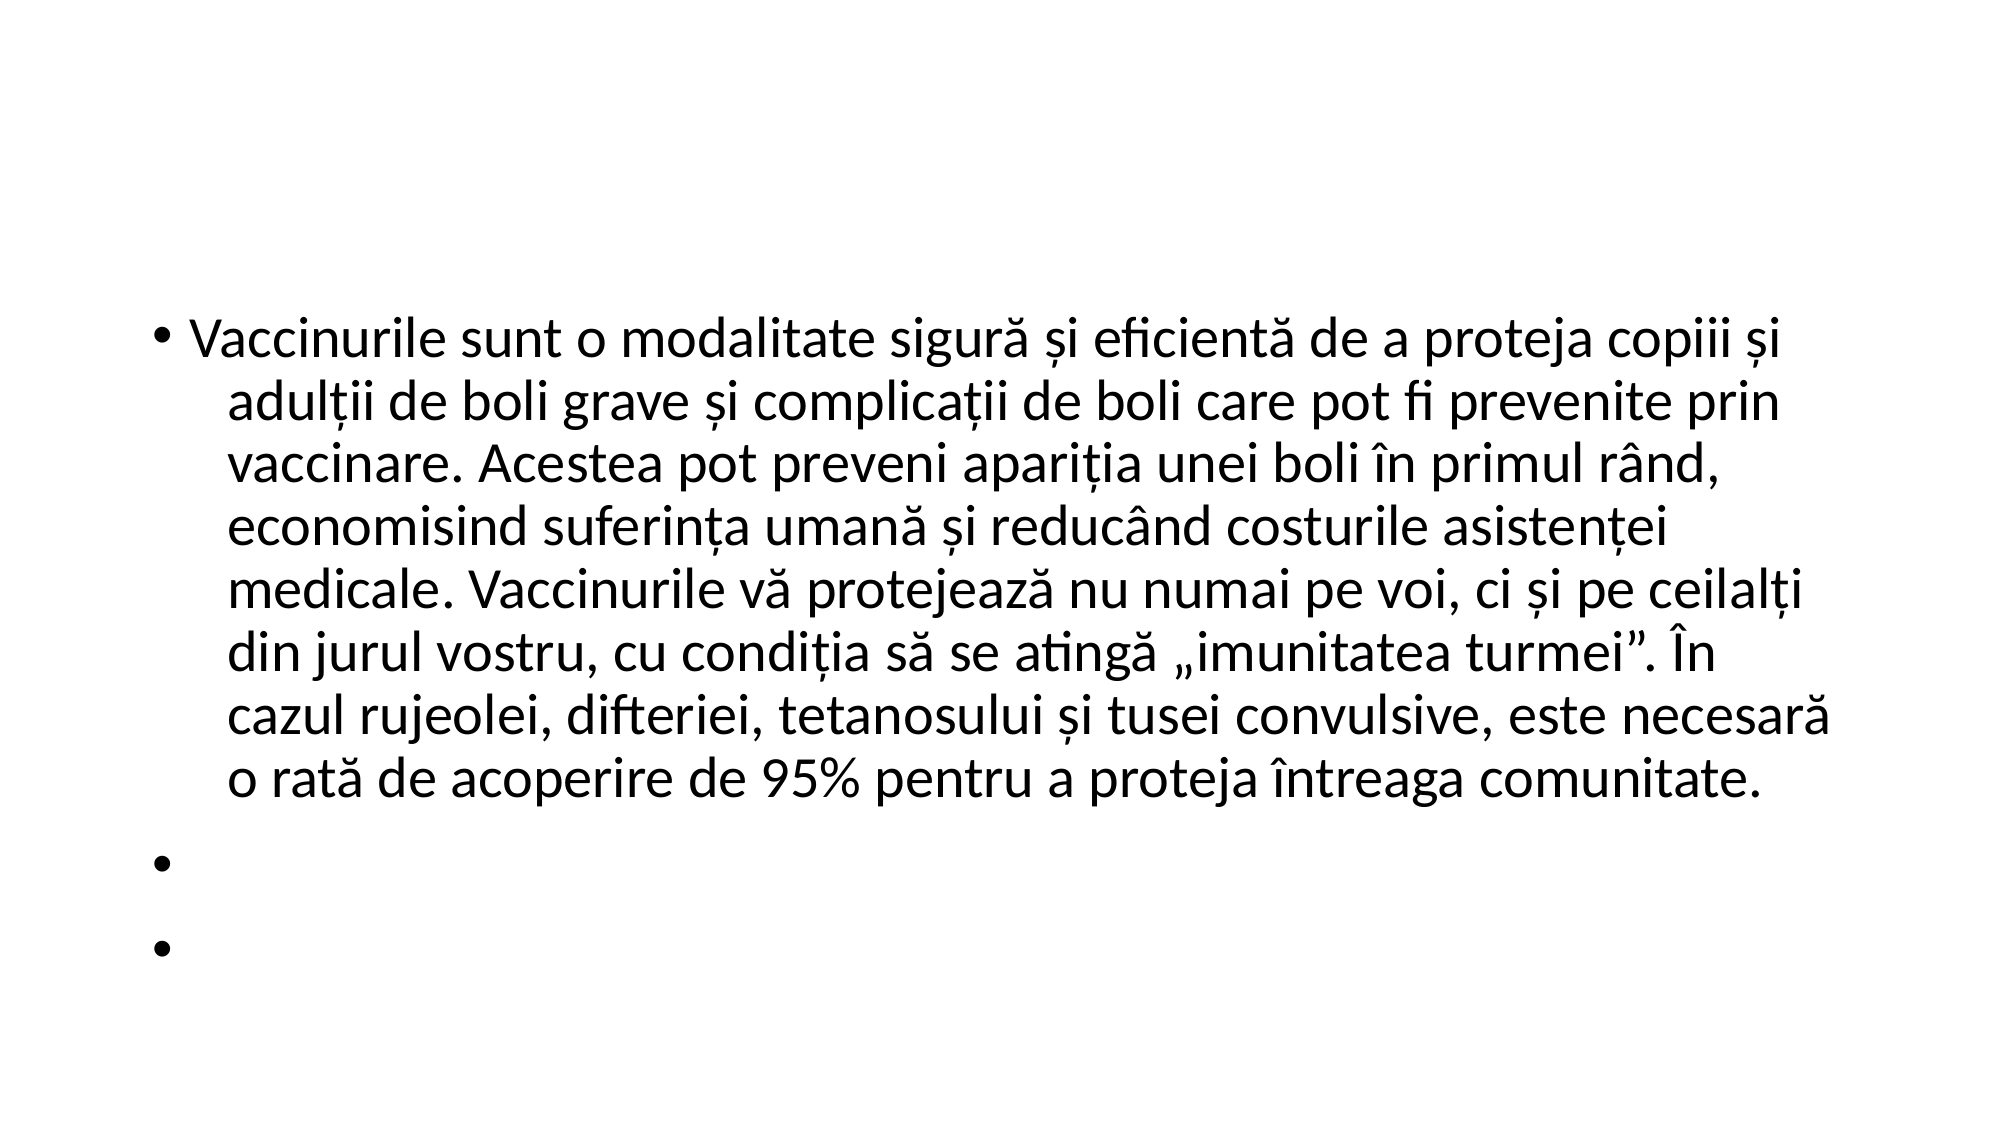

#
Vaccinurile sunt o modalitate sigură și eficientă de a proteja copiii și adulții de boli grave și complicații de boli care pot fi prevenite prin vaccinare. Acestea pot preveni apariția unei boli în primul rând, economisind suferința umană și reducând costurile asistenței medicale. Vaccinurile vă protejează nu numai pe voi, ci și pe ceilalți din jurul vostru, cu condiția să se atingă „imunitatea turmei”. În cazul rujeolei, difteriei, tetanosului și tusei convulsive, este necesară o rată de acoperire de 95% pentru a proteja întreaga comunitate.